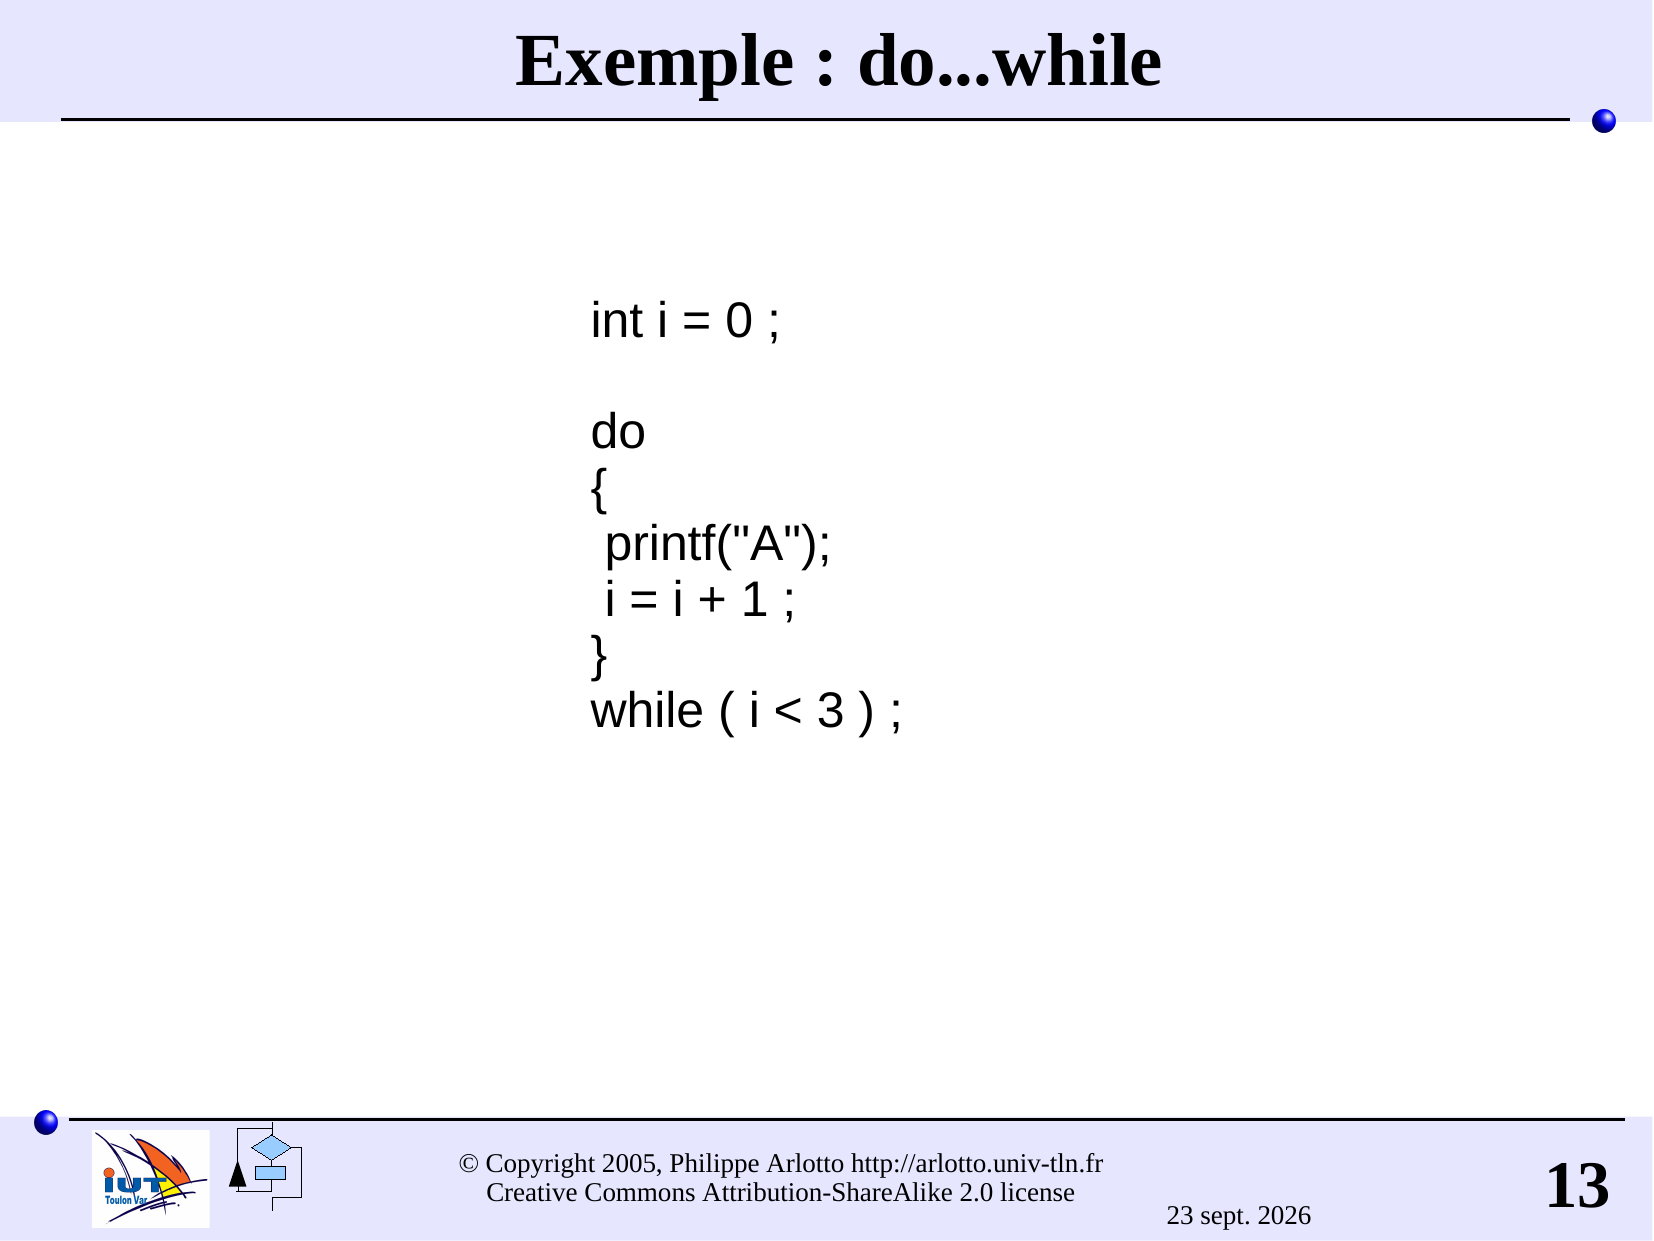

# Exemple : do...while
int i = 0 ;
do
{
 printf("A");
 i = i + 1 ;
}
while ( i < 3 ) ;